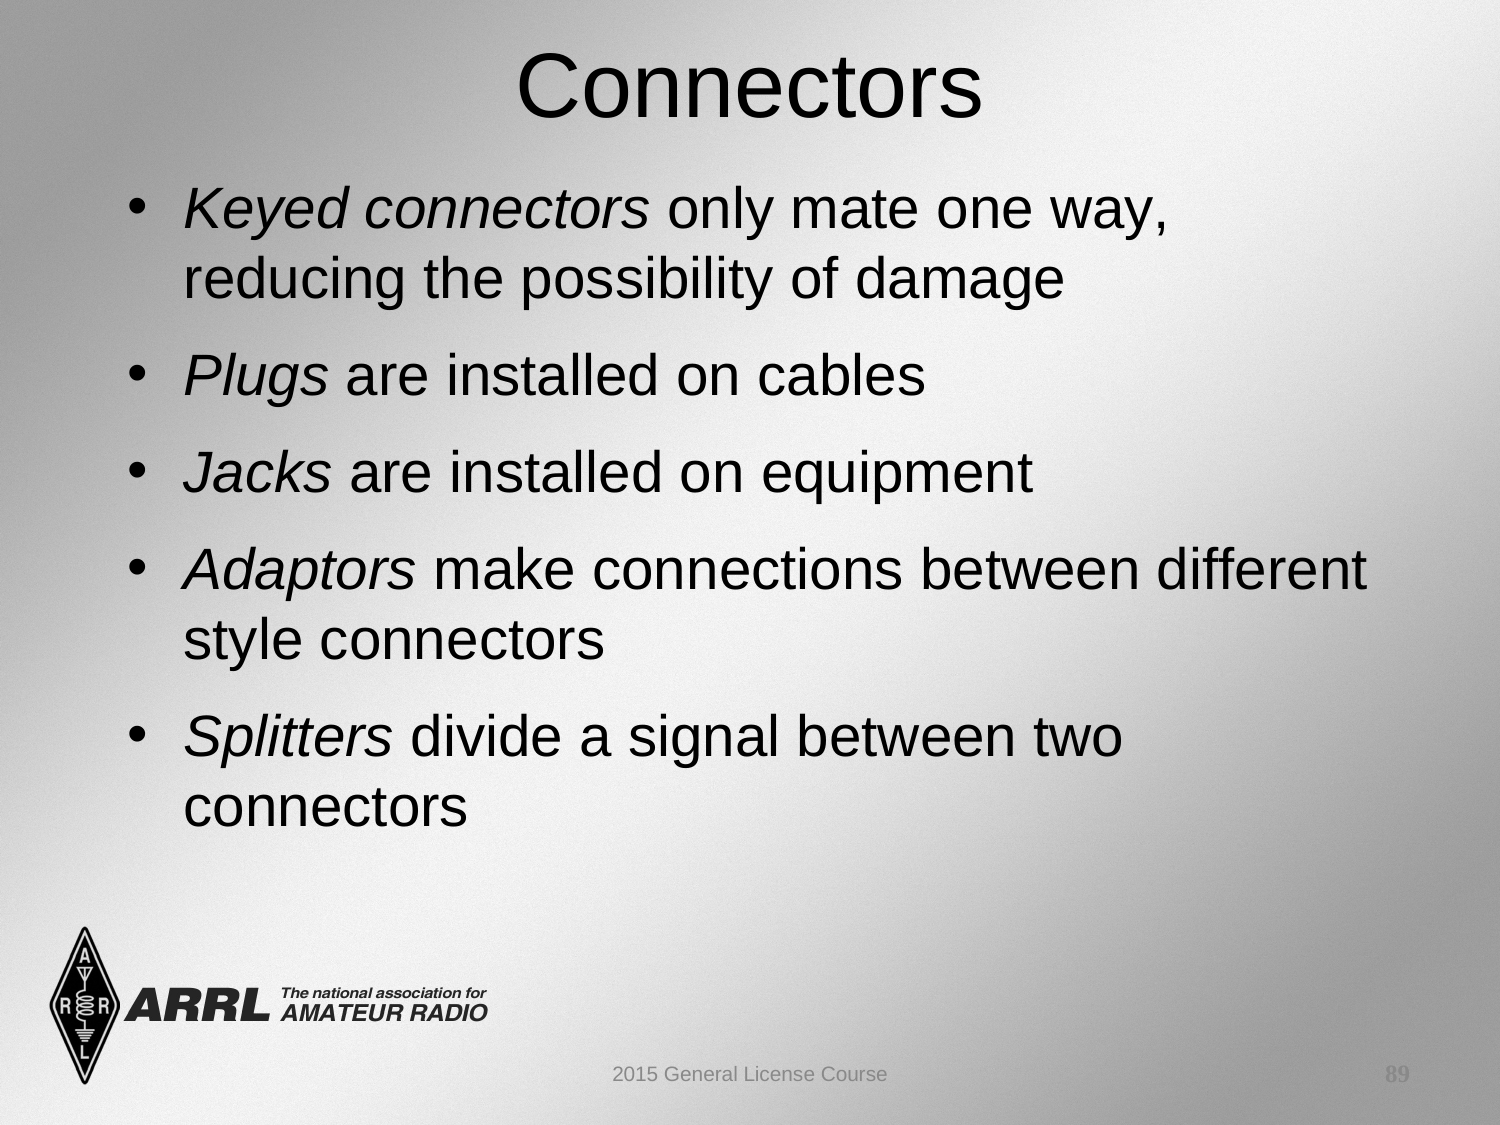

Connectors
Keyed connectors only mate one way, reducing the possibility of damage
Plugs are installed on cables
Jacks are installed on equipment
Adaptors make connections between different style connectors
Splitters divide a signal between two connectors
2015 General License Course